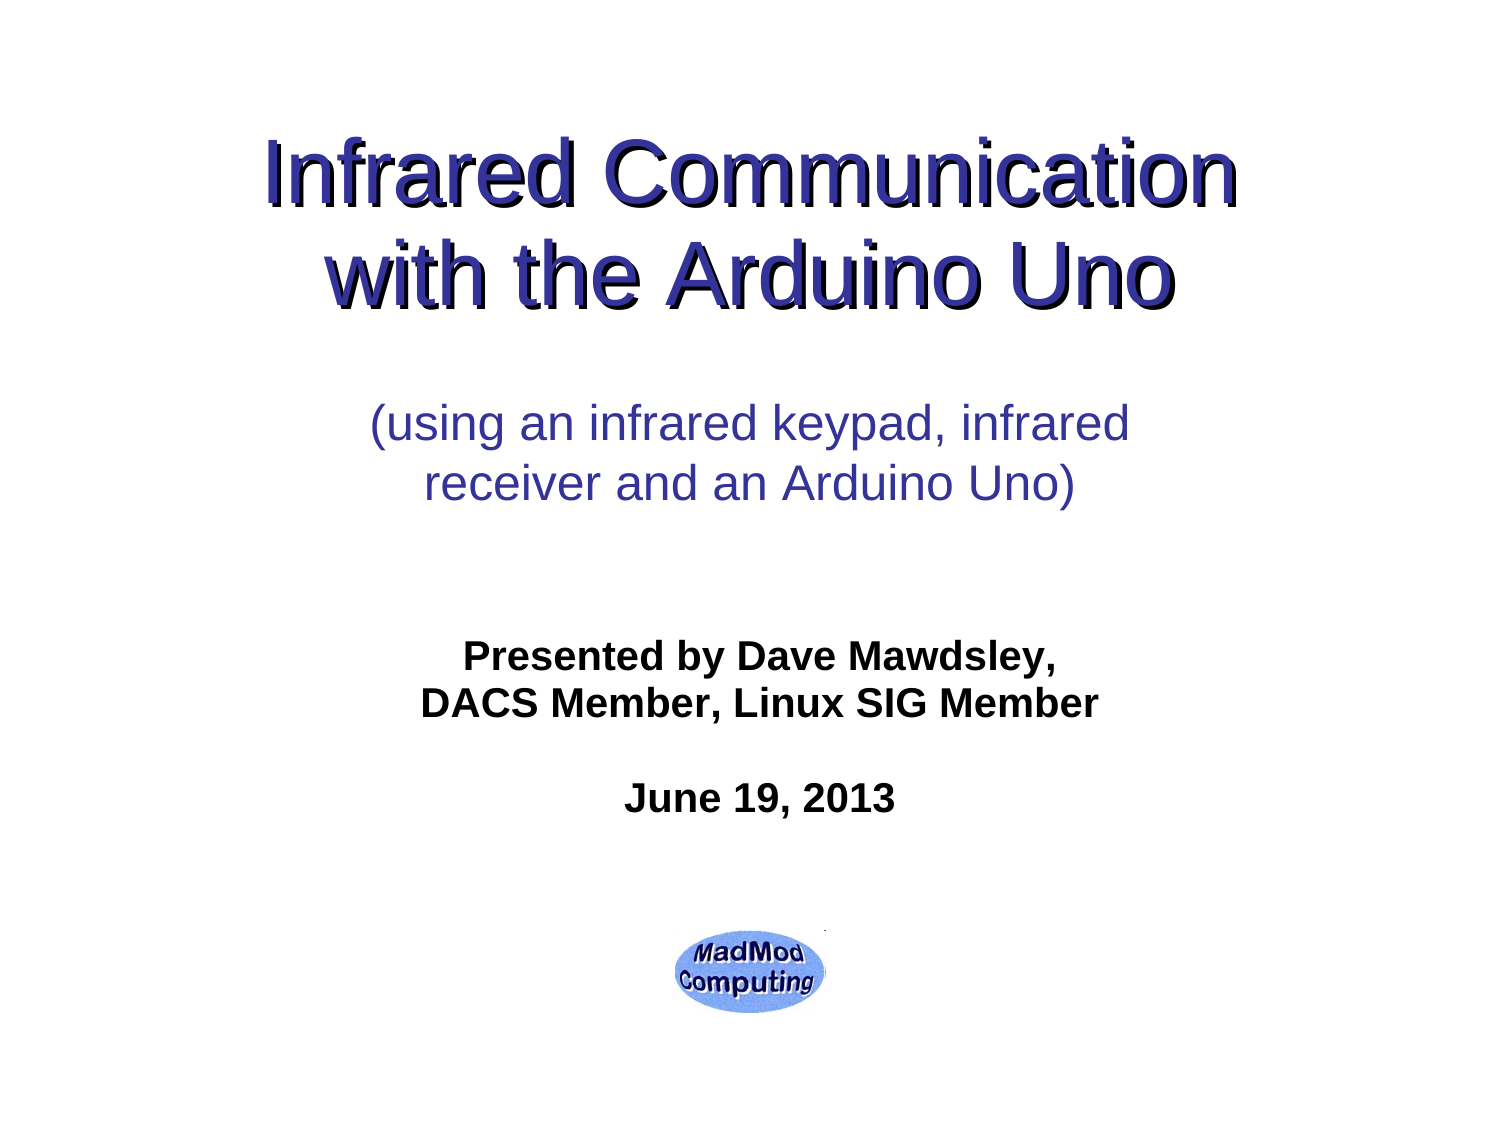

# Infrared Communication with the Arduino Uno
(using an infrared keypad, infrared receiver and an Arduino Uno)
Presented by Dave Mawdsley,
DACS Member, Linux SIG Member
June 19, 2013